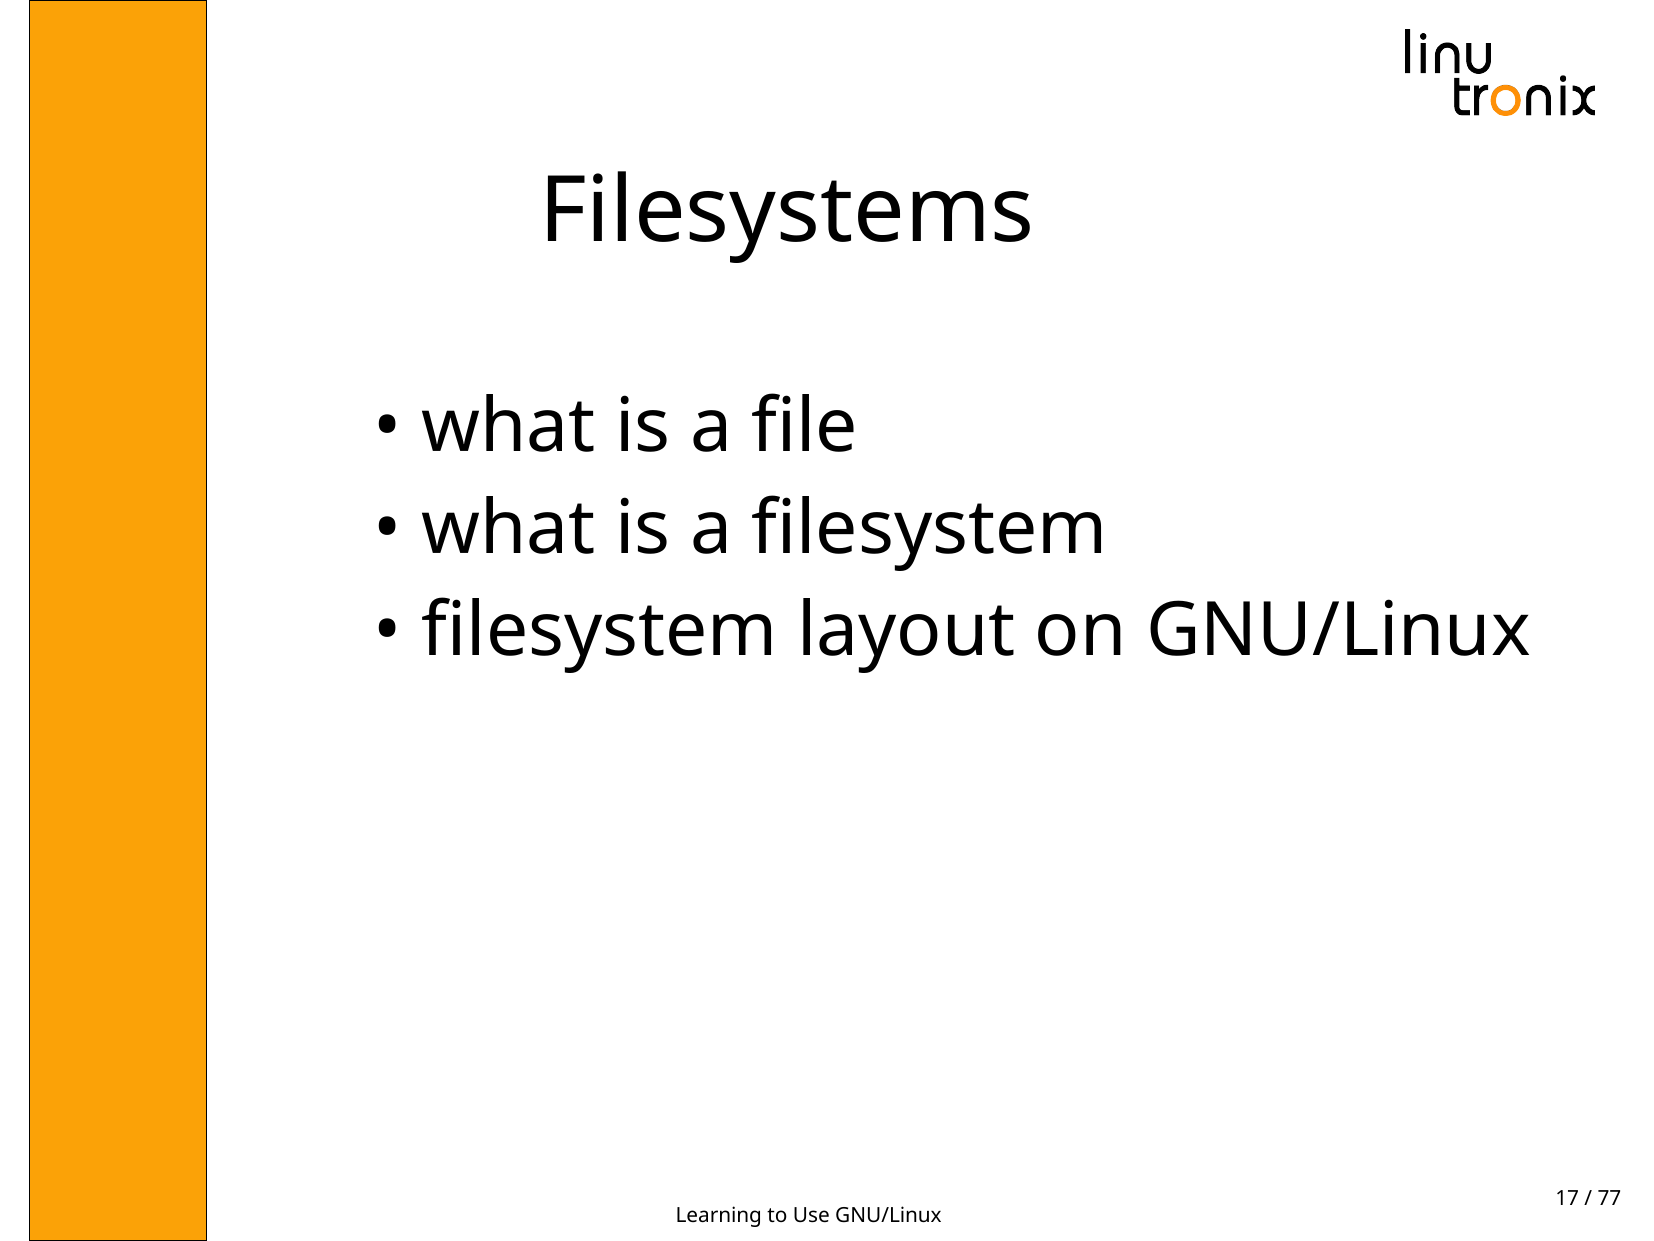

Filesystems
	• what is a file
	• what is a filesystem
	• filesystem layout on GNU/Linux
17
Firmenvorstellung Linutronix V3.3